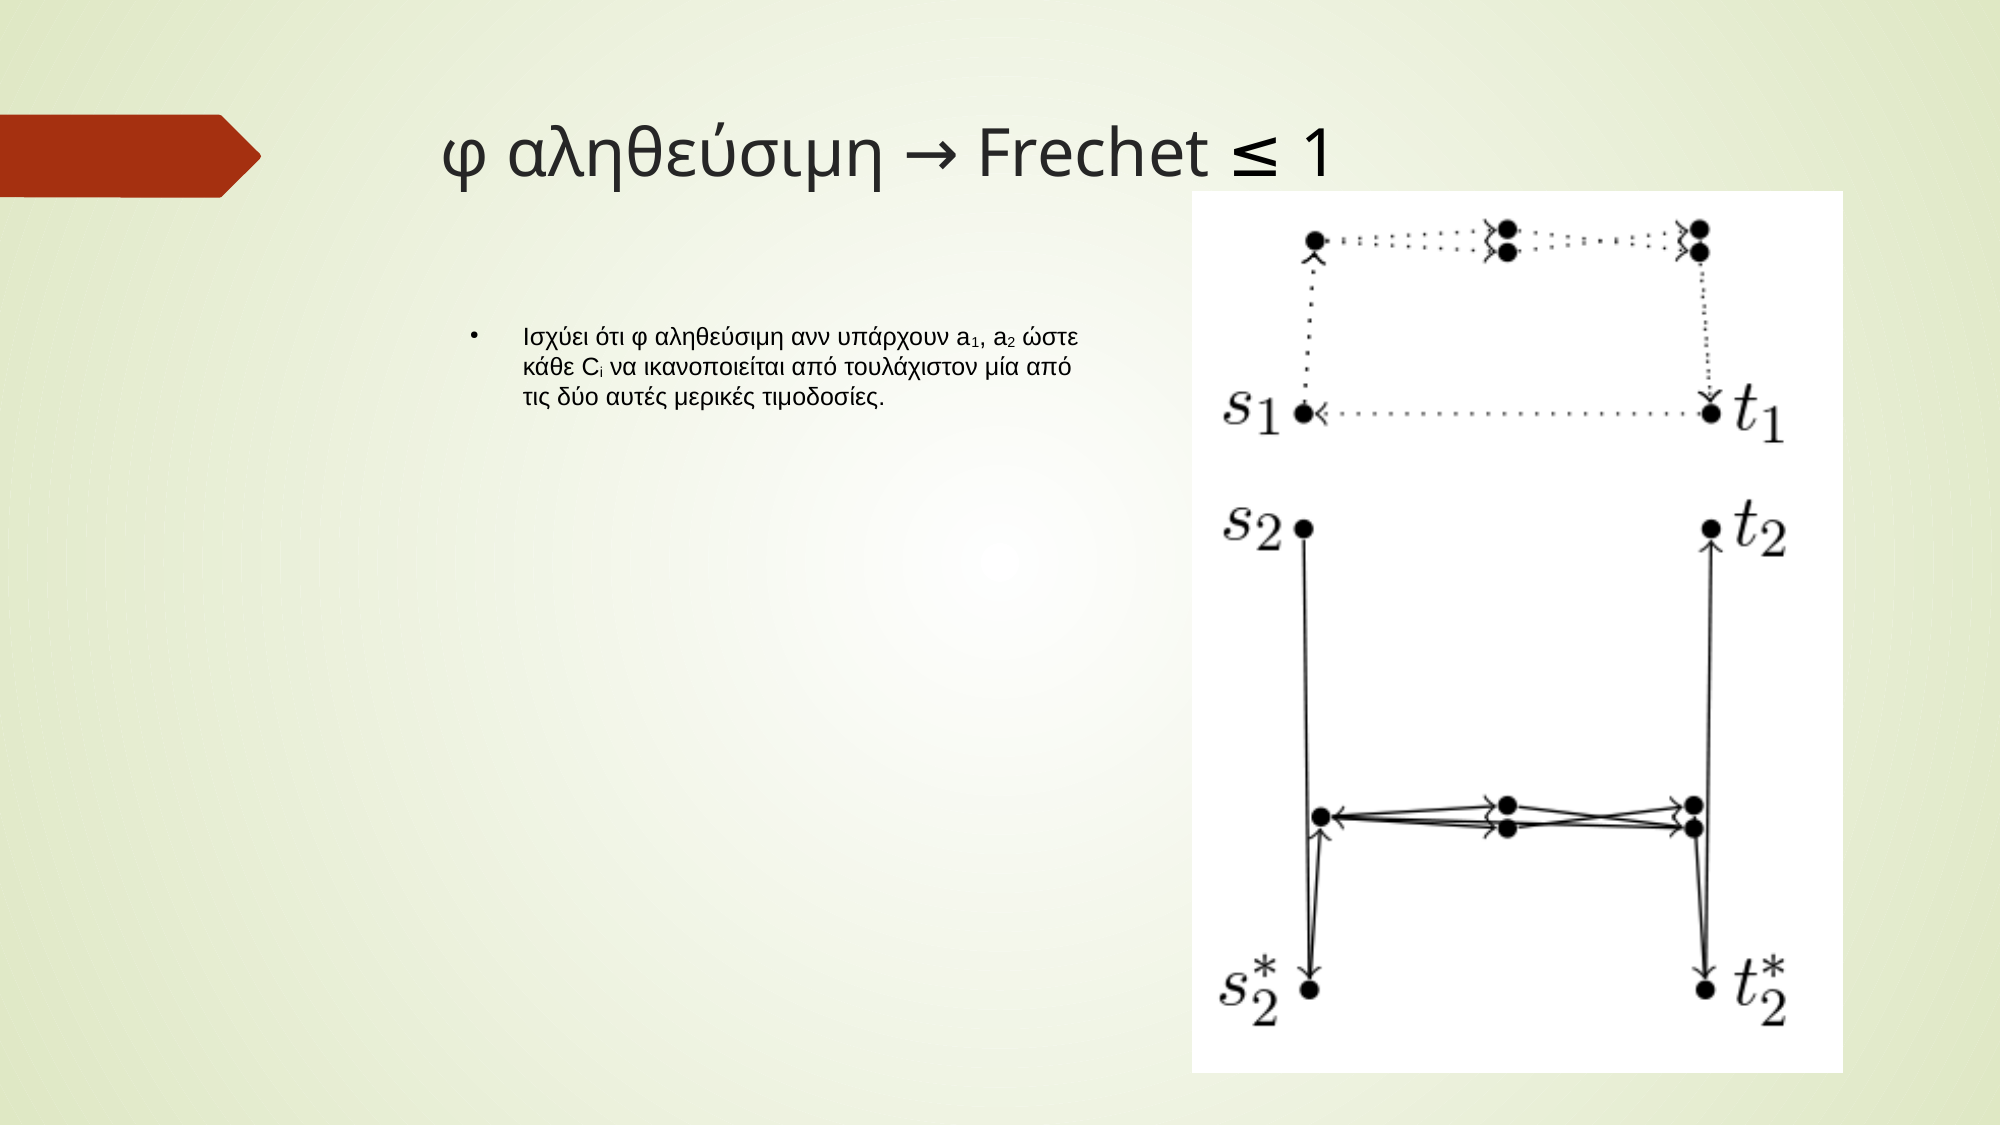

# φ αληθεύσιμη → Frechet ≤ 1
Ισχύει ότι φ αληθεύσιμη ανν υπάρχουν a1, a2 ώστε
κάθε Ci να ικανοποιείται από τουλάχιστον μία από
τις δύο αυτές μερικές τιμοδοσίες.